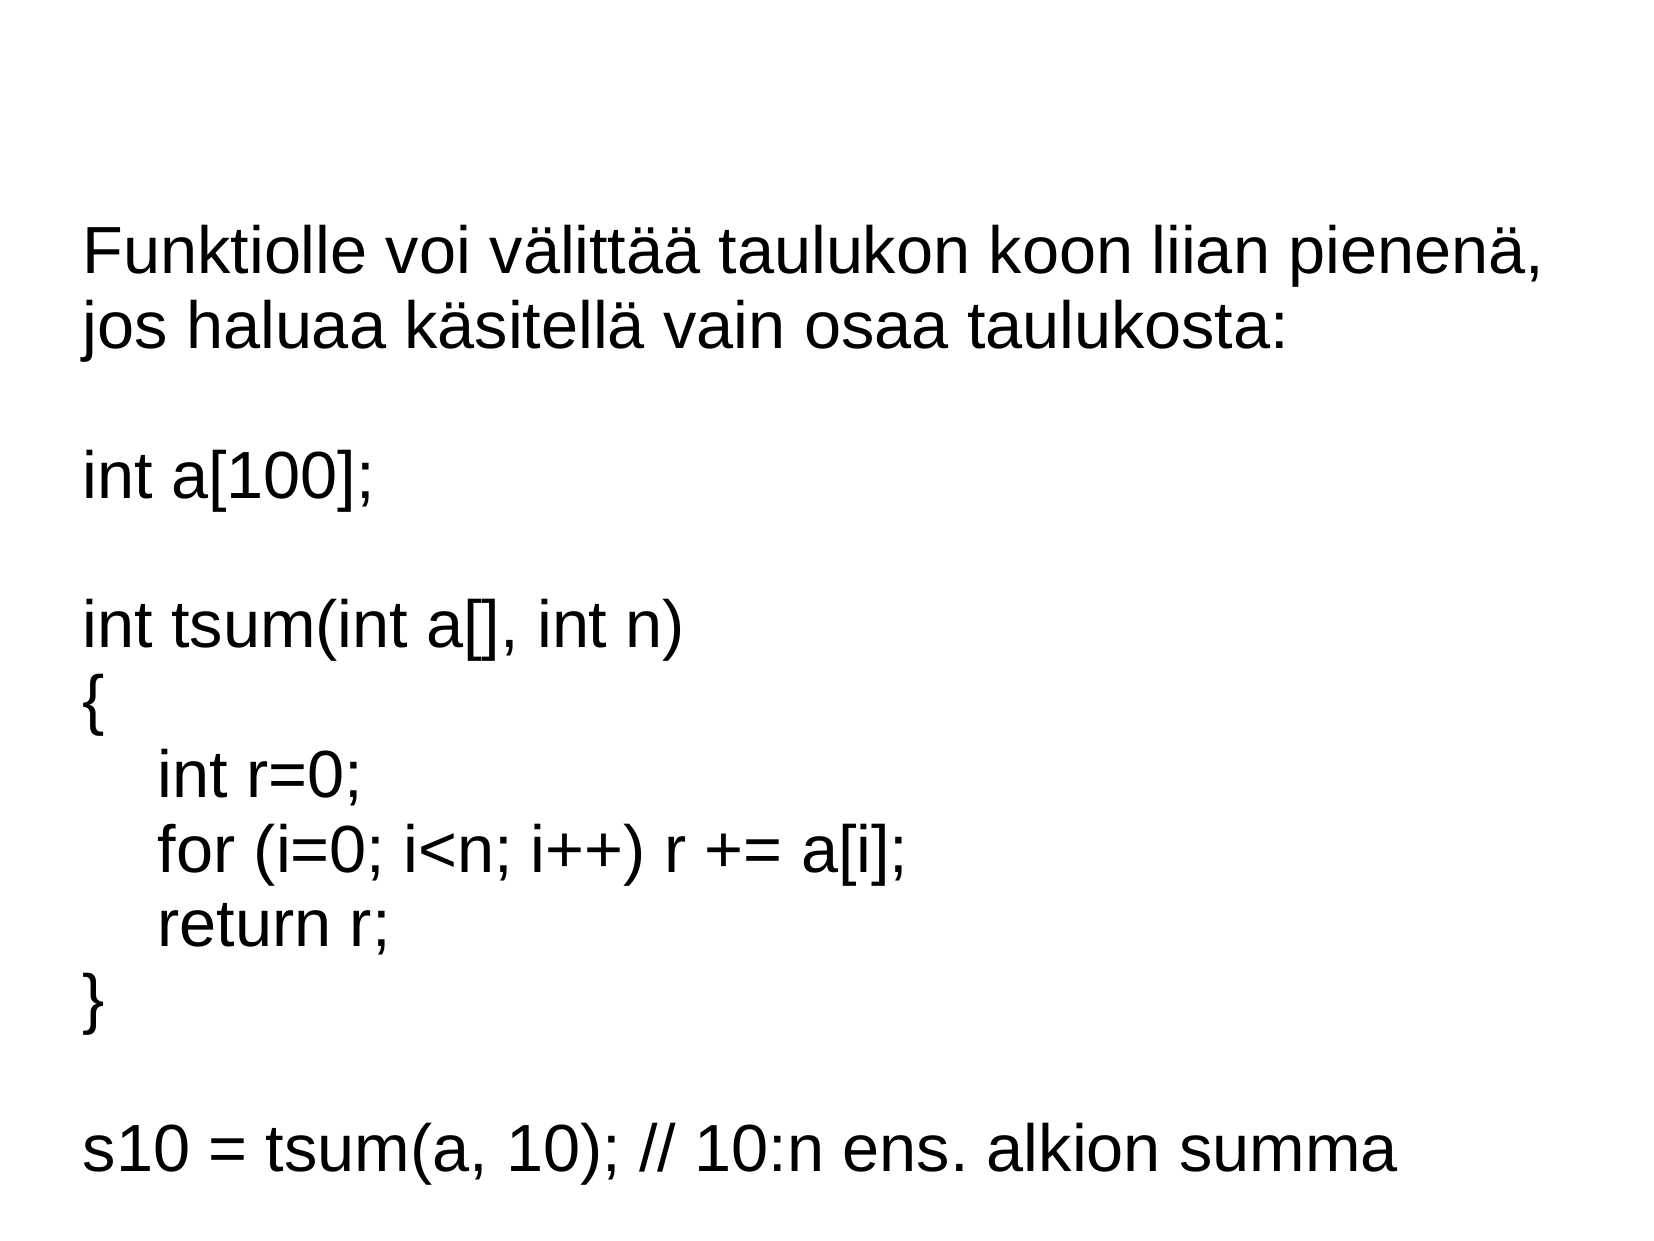

Funktiolle voi välittää taulukon koon liian pienenä, jos haluaa käsitellä vain osaa taulukosta:
int a[100];
int tsum(int a[], int n)
{
	int r=0;
	for (i=0; i<n; i++) r += a[i];
	return r;
}
s10 = tsum(a, 10); // 10:n ens. alkion summa